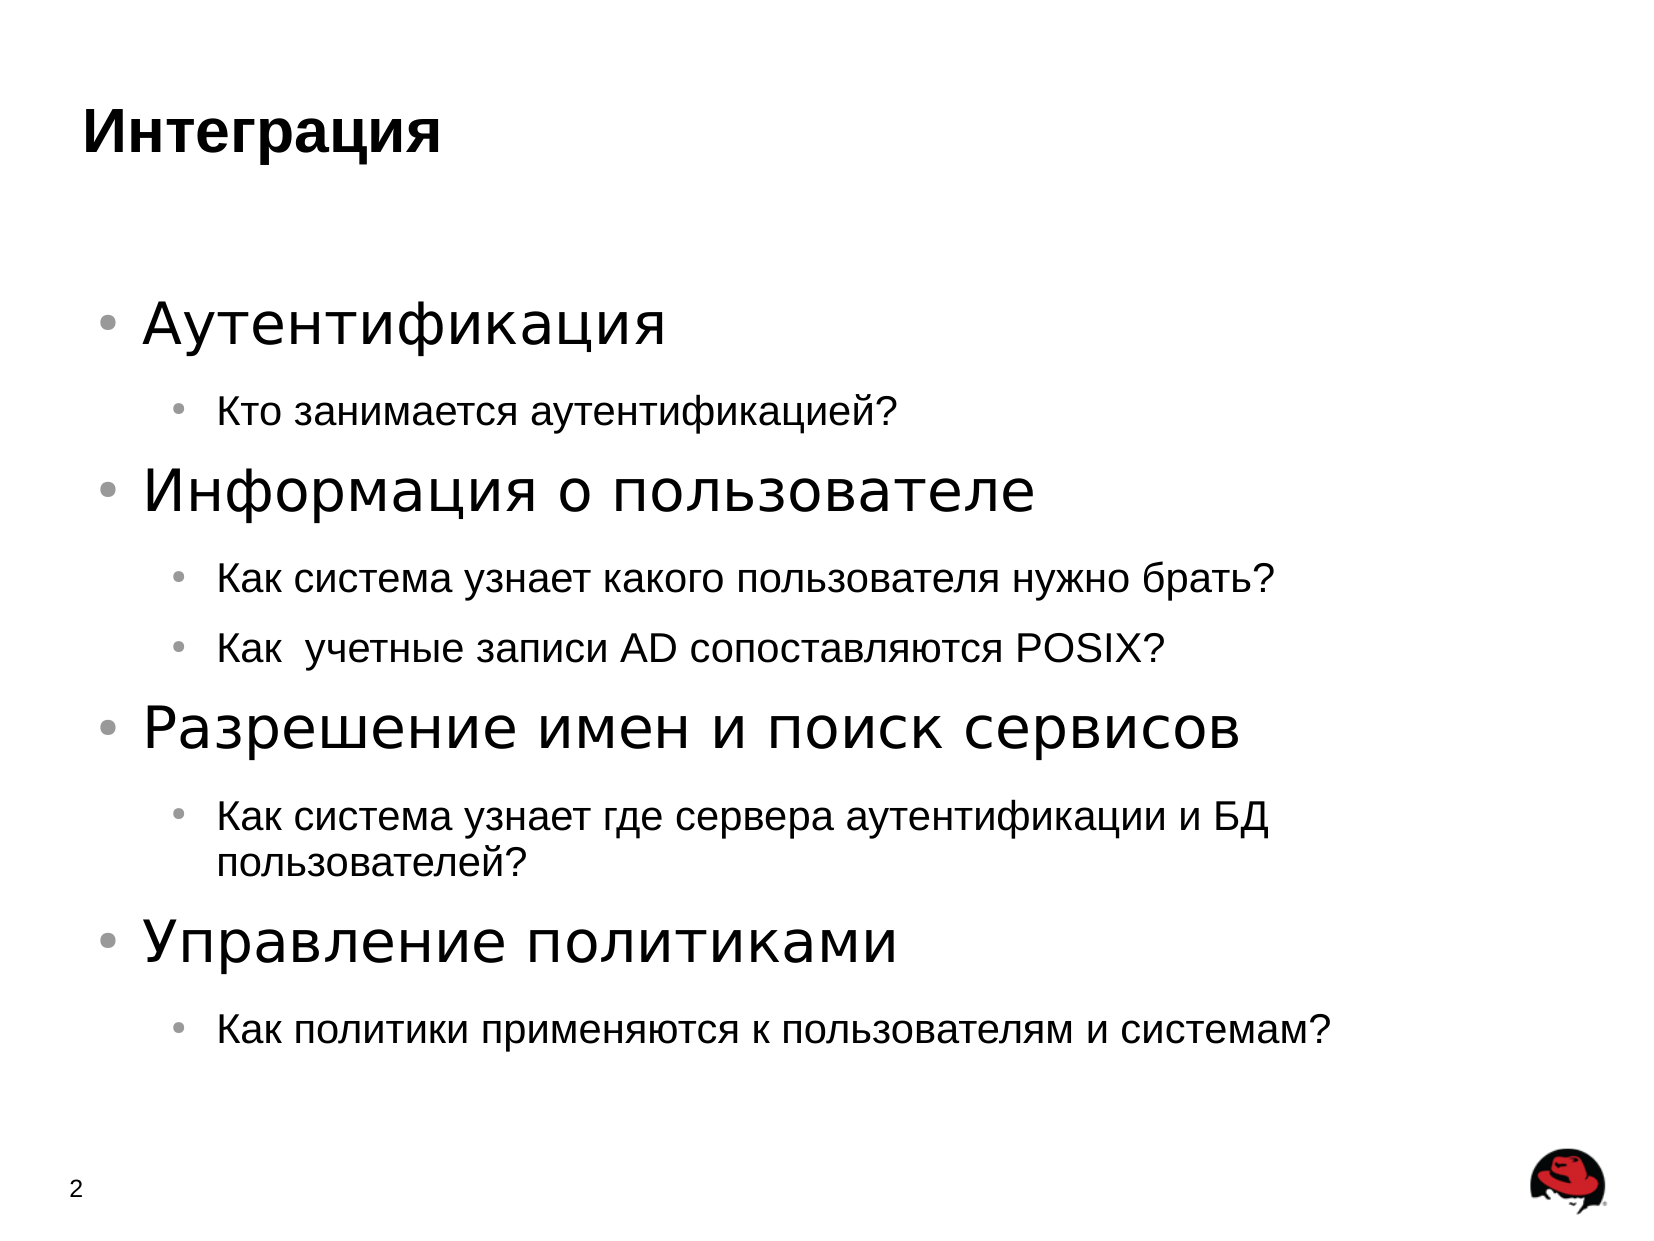

# Интеграция
Аутентификация
Кто занимается аутентификацией?
Информация о пользователе
Как система узнает какого пользователя нужно брать?
Как учетные записи AD сопоставляются POSIX?
Разрешение имен и поиск сервисов
Как система узнает где сервера аутентификации и БД пользователей?
Управление политиками
Как политики применяются к пользователям и системам?